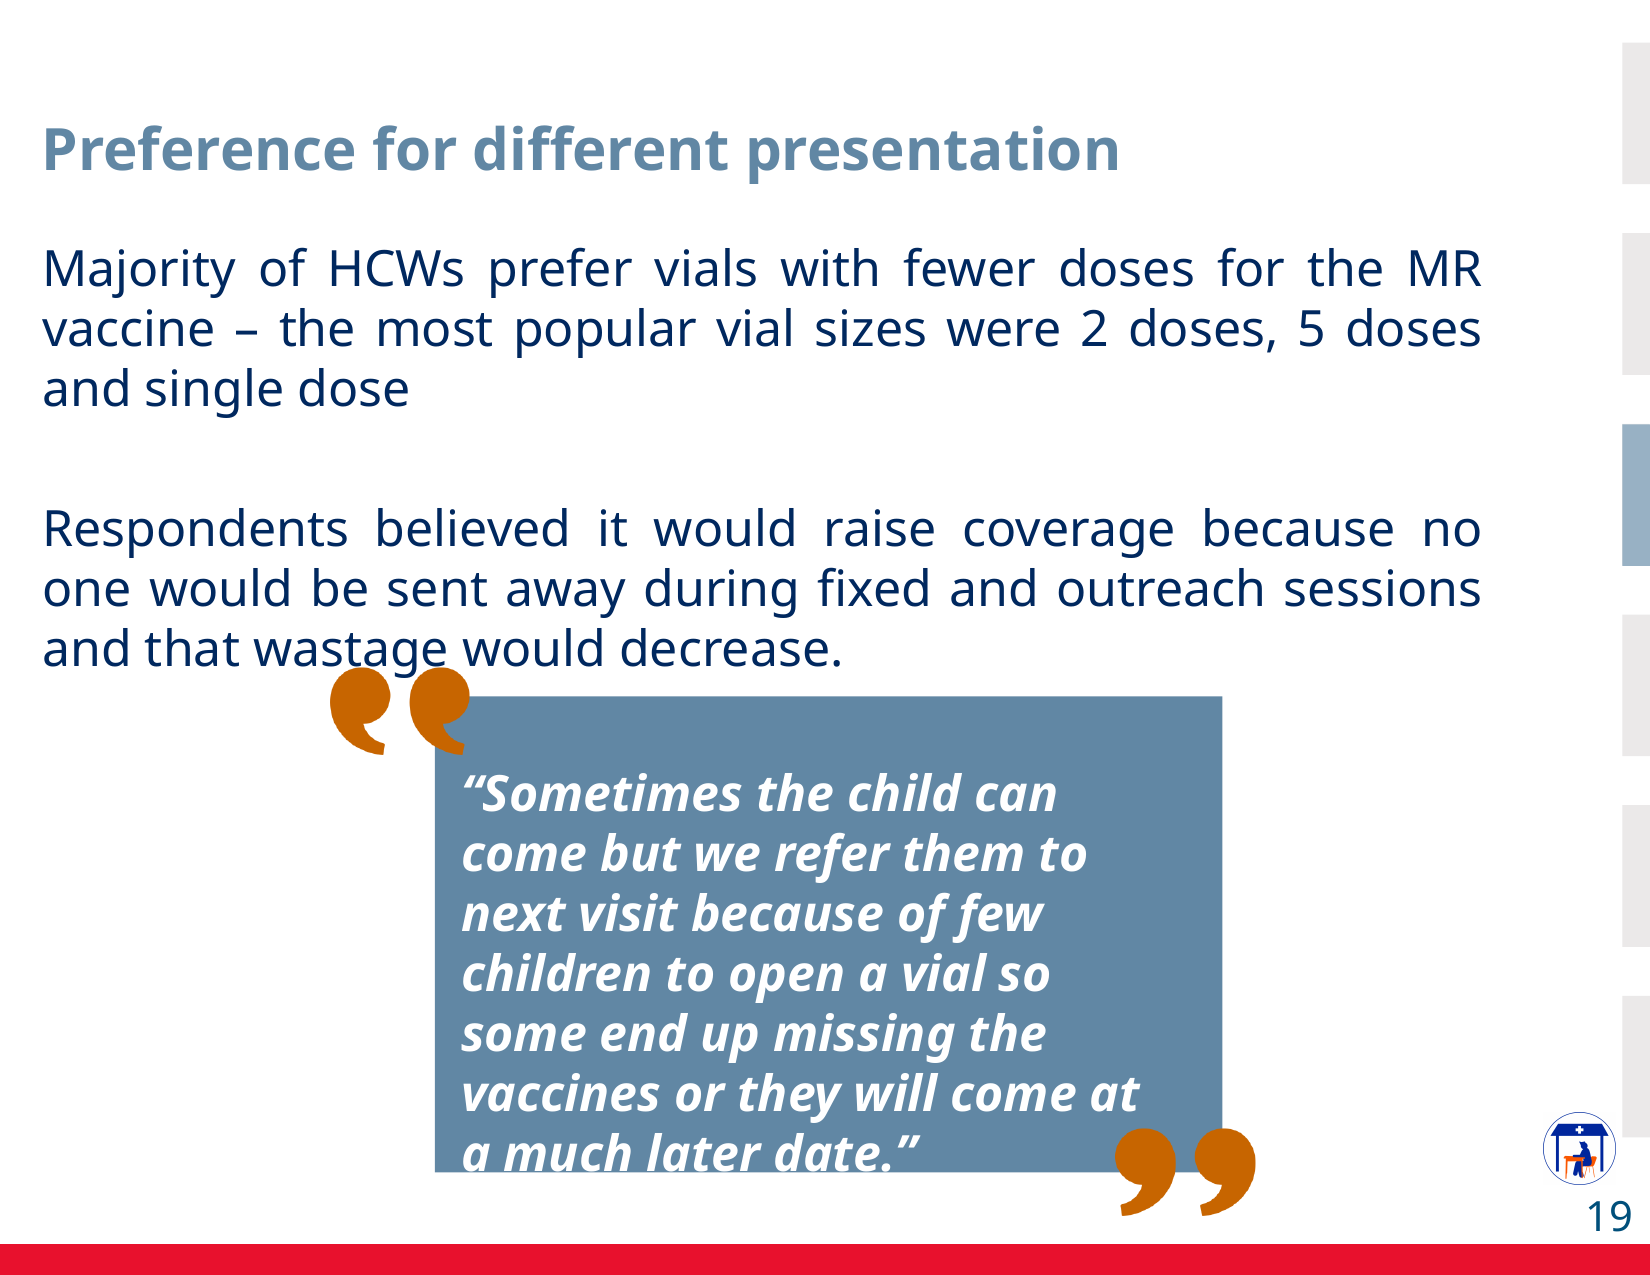

# Preference for different presentation
Majority of HCWs prefer vials with fewer doses for the MR vaccine – the most popular vial sizes were 2 doses, 5 doses and single dose
Respondents believed it would raise coverage because no one would be sent away during fixed and outreach sessions and that wastage would decrease.
“Sometimes the child can come but we refer them to next visit because of few children to open a vial so some end up missing the vaccines or they will come at a much later date.”